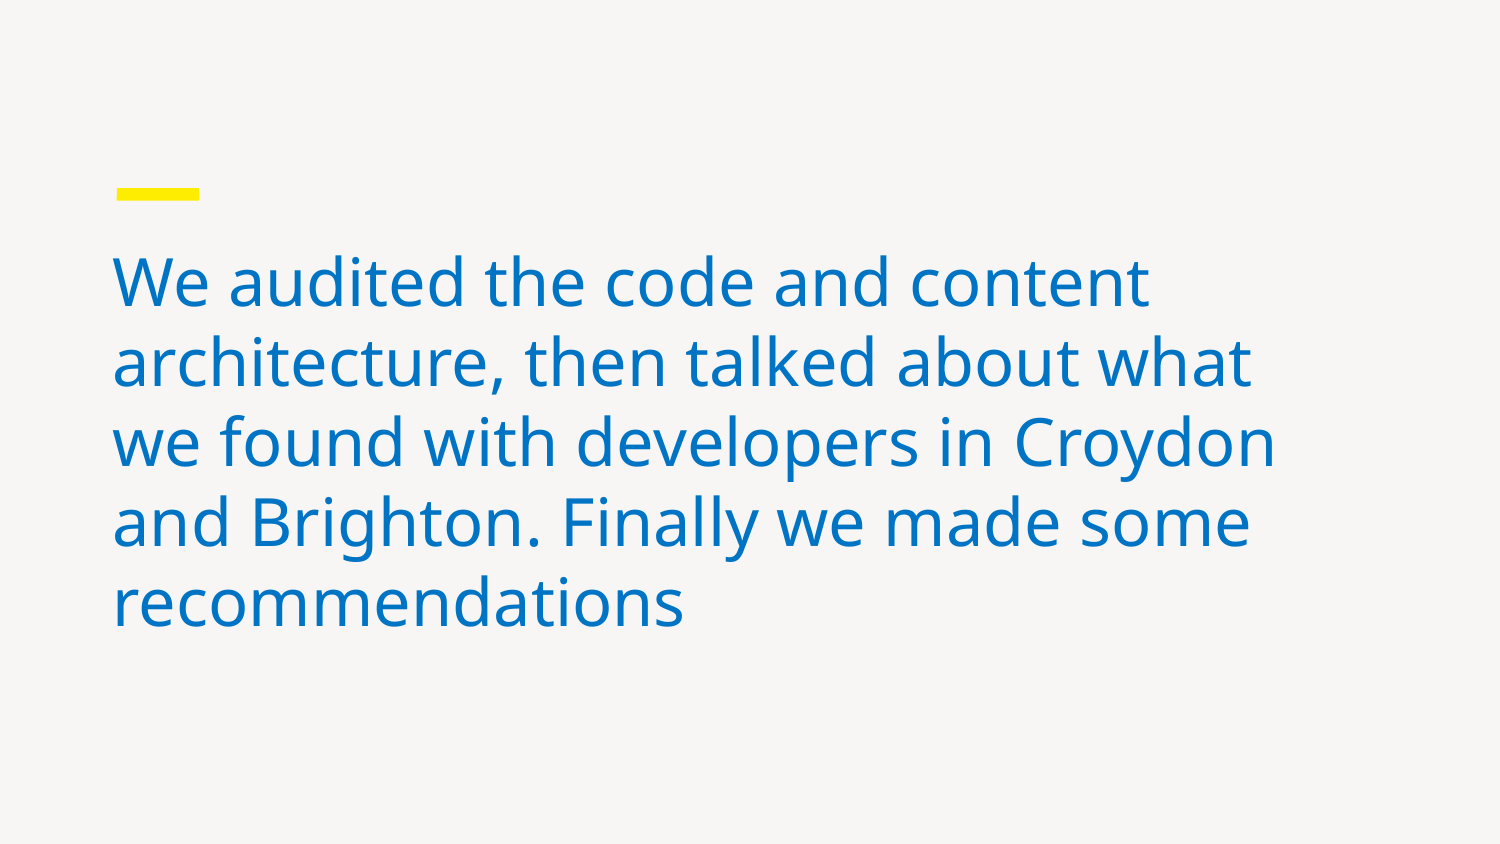

# We audited the code and content architecture, then talked about what we found with developers in Croydon and Brighton. Finally we made some recommendations